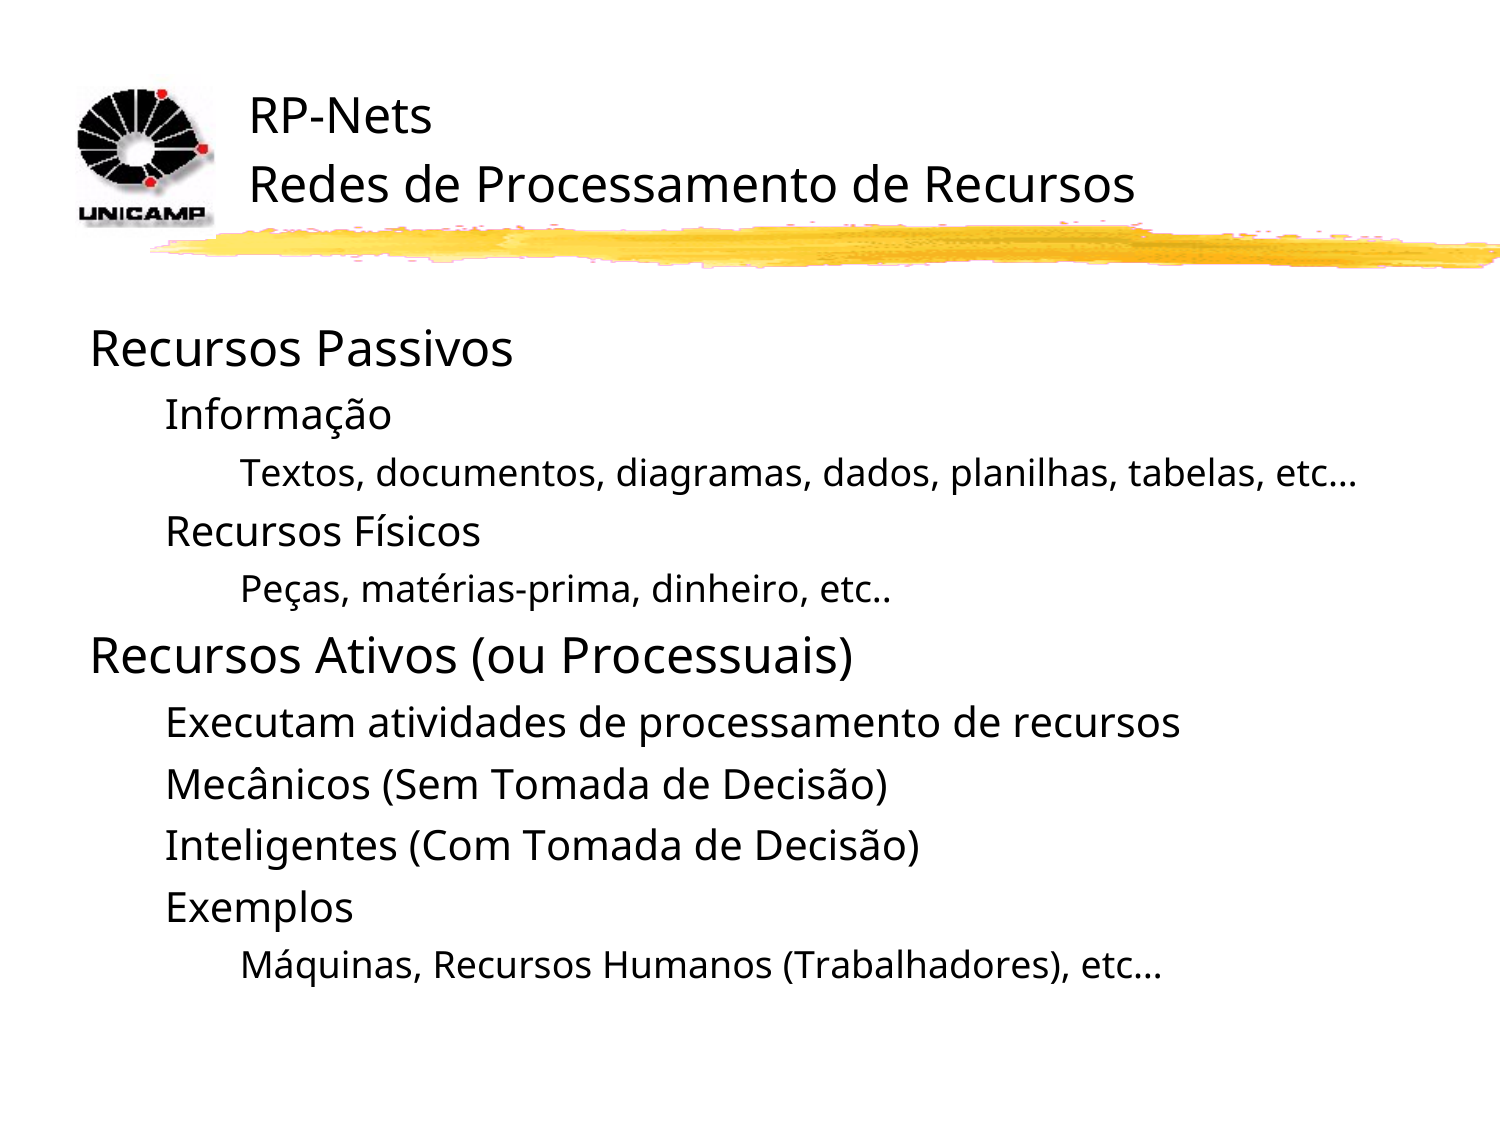

# RP-Nets Redes de Processamento de Recursos
Recursos Passivos
Informação
Textos, documentos, diagramas, dados, planilhas, tabelas, etc…
Recursos Físicos
Peças, matérias-prima, dinheiro, etc..
Recursos Ativos (ou Processuais)
Executam atividades de processamento de recursos
Mecânicos (Sem Tomada de Decisão)
Inteligentes (Com Tomada de Decisão)
Exemplos
Máquinas, Recursos Humanos (Trabalhadores), etc…